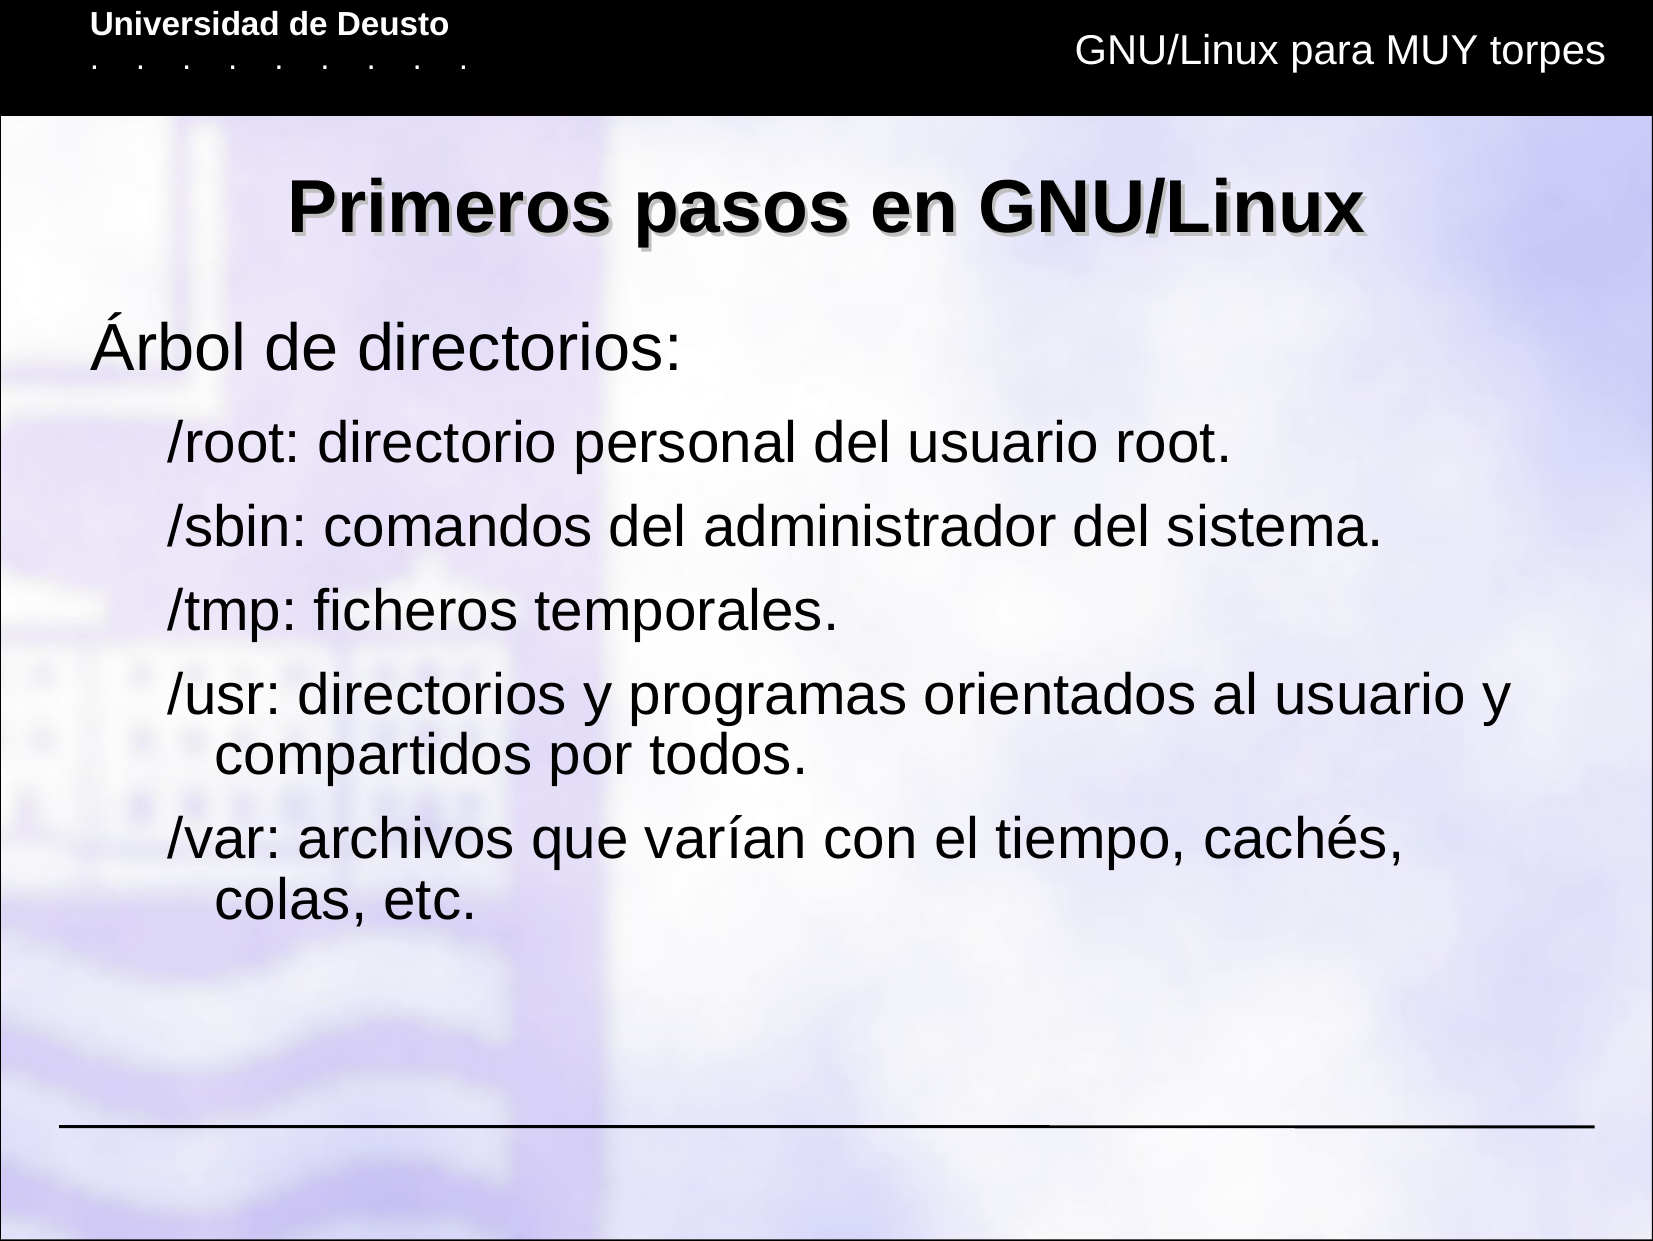

# Primeros pasos en GNU/Linux
Árbol de directorios:
/root: directorio personal del usuario root.
/sbin: comandos del administrador del sistema.
/tmp: ficheros temporales.
/usr: directorios y programas orientados al usuario y compartidos por todos.
/var: archivos que varían con el tiempo, cachés, colas, etc.